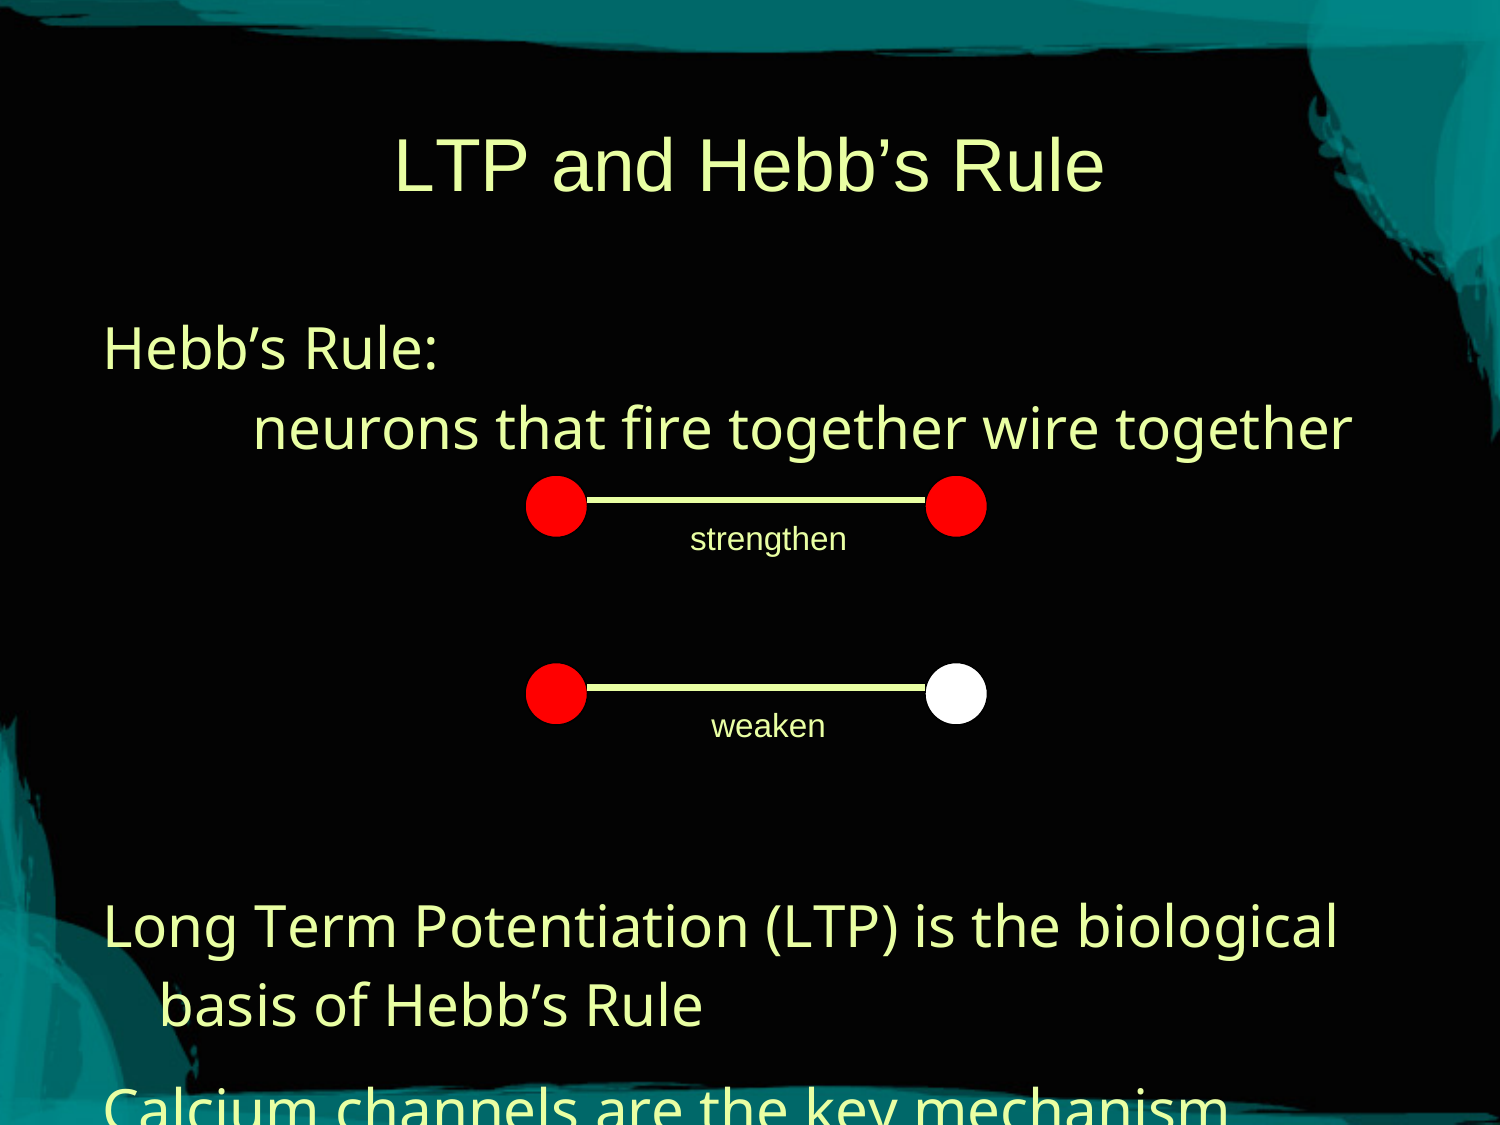

LTP and Hebb’s Rule
# Hebb’s Rule: neurons that fire together wire together
Long Term Potentiation (LTP) is the biological basis of Hebb’s Rule
Calcium channels are the key mechanism
strengthen
weaken